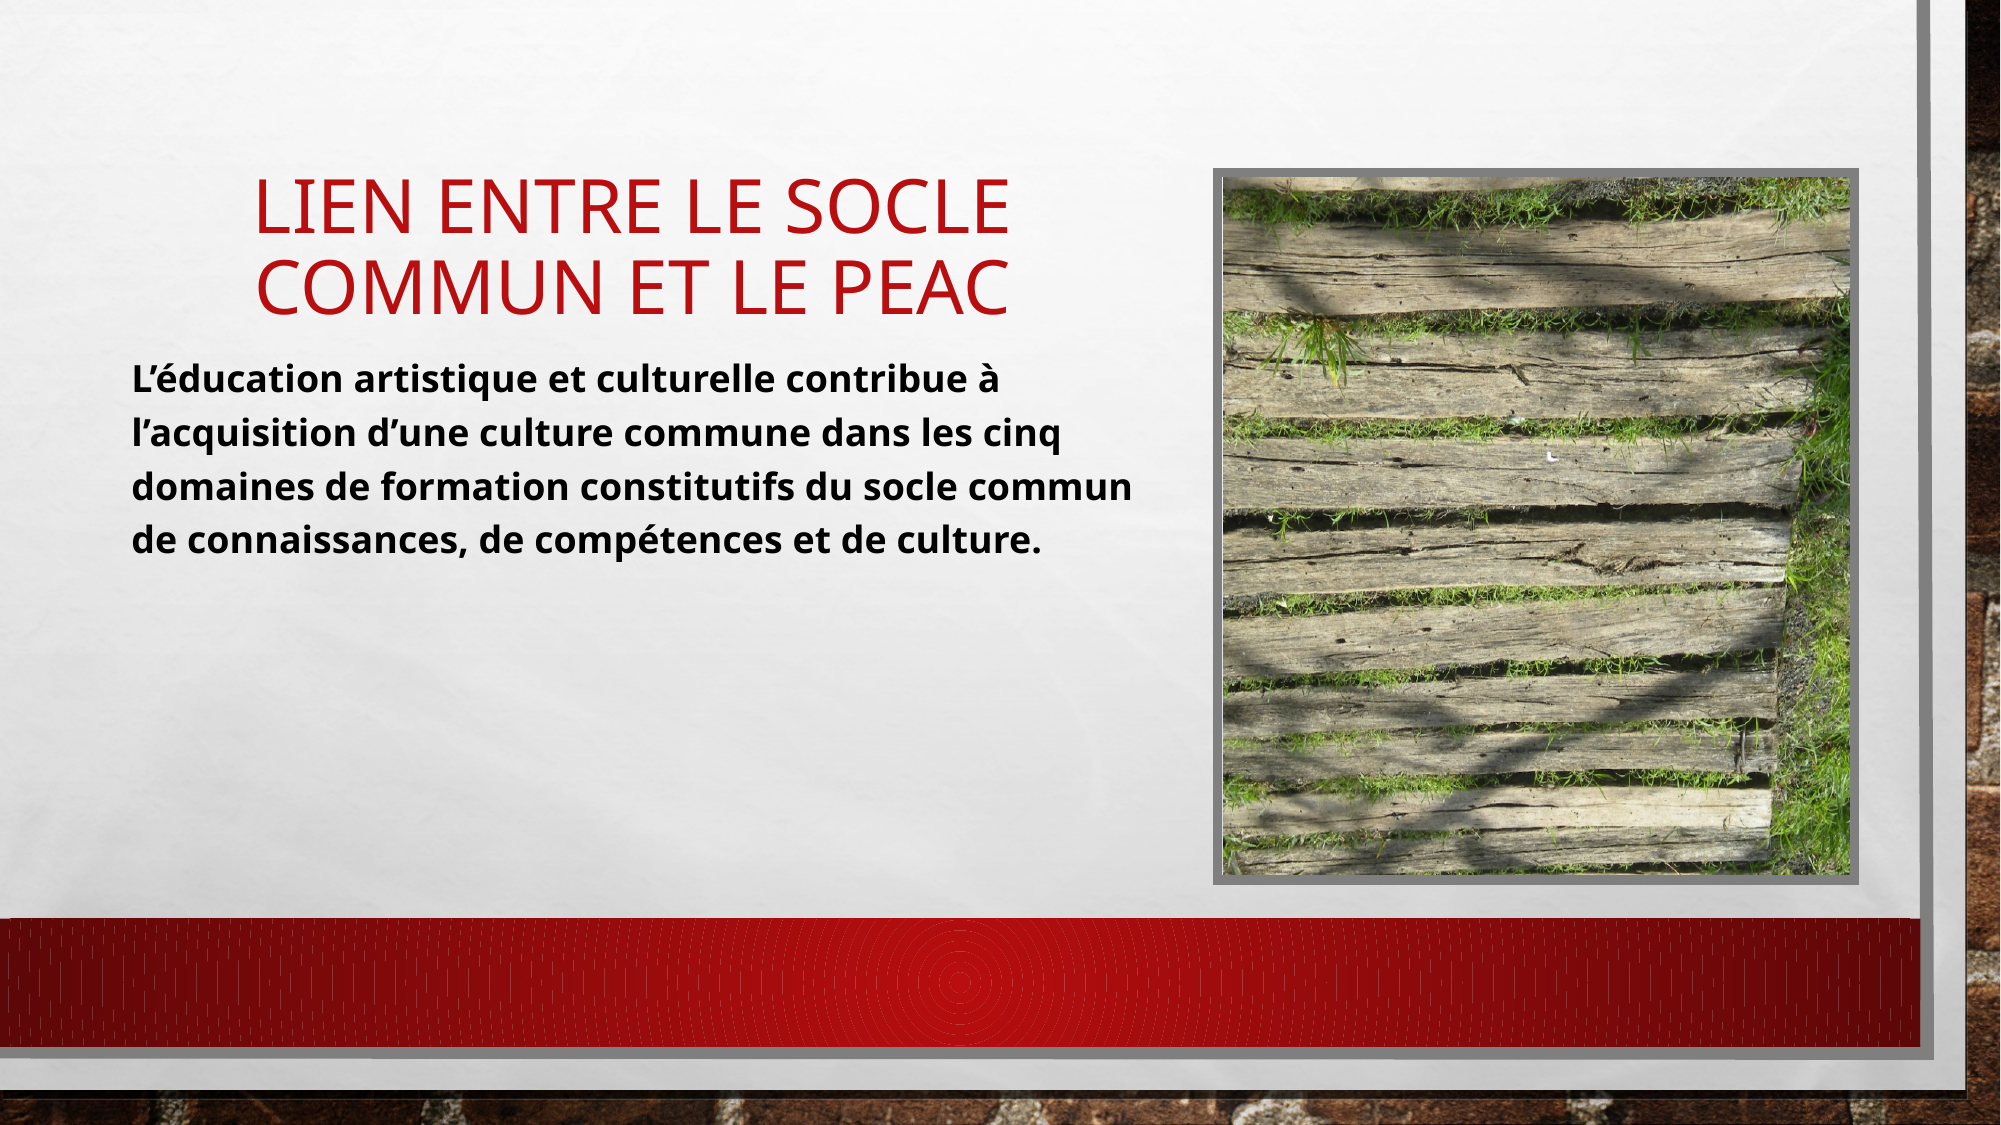

# Lien entre le socle commun et le peac
L’éducation artistique et culturelle contribue à l’acquisition d’une culture commune dans les cinq domaines de formation constitutifs du socle commun de connaissances, de compétences et de culture.